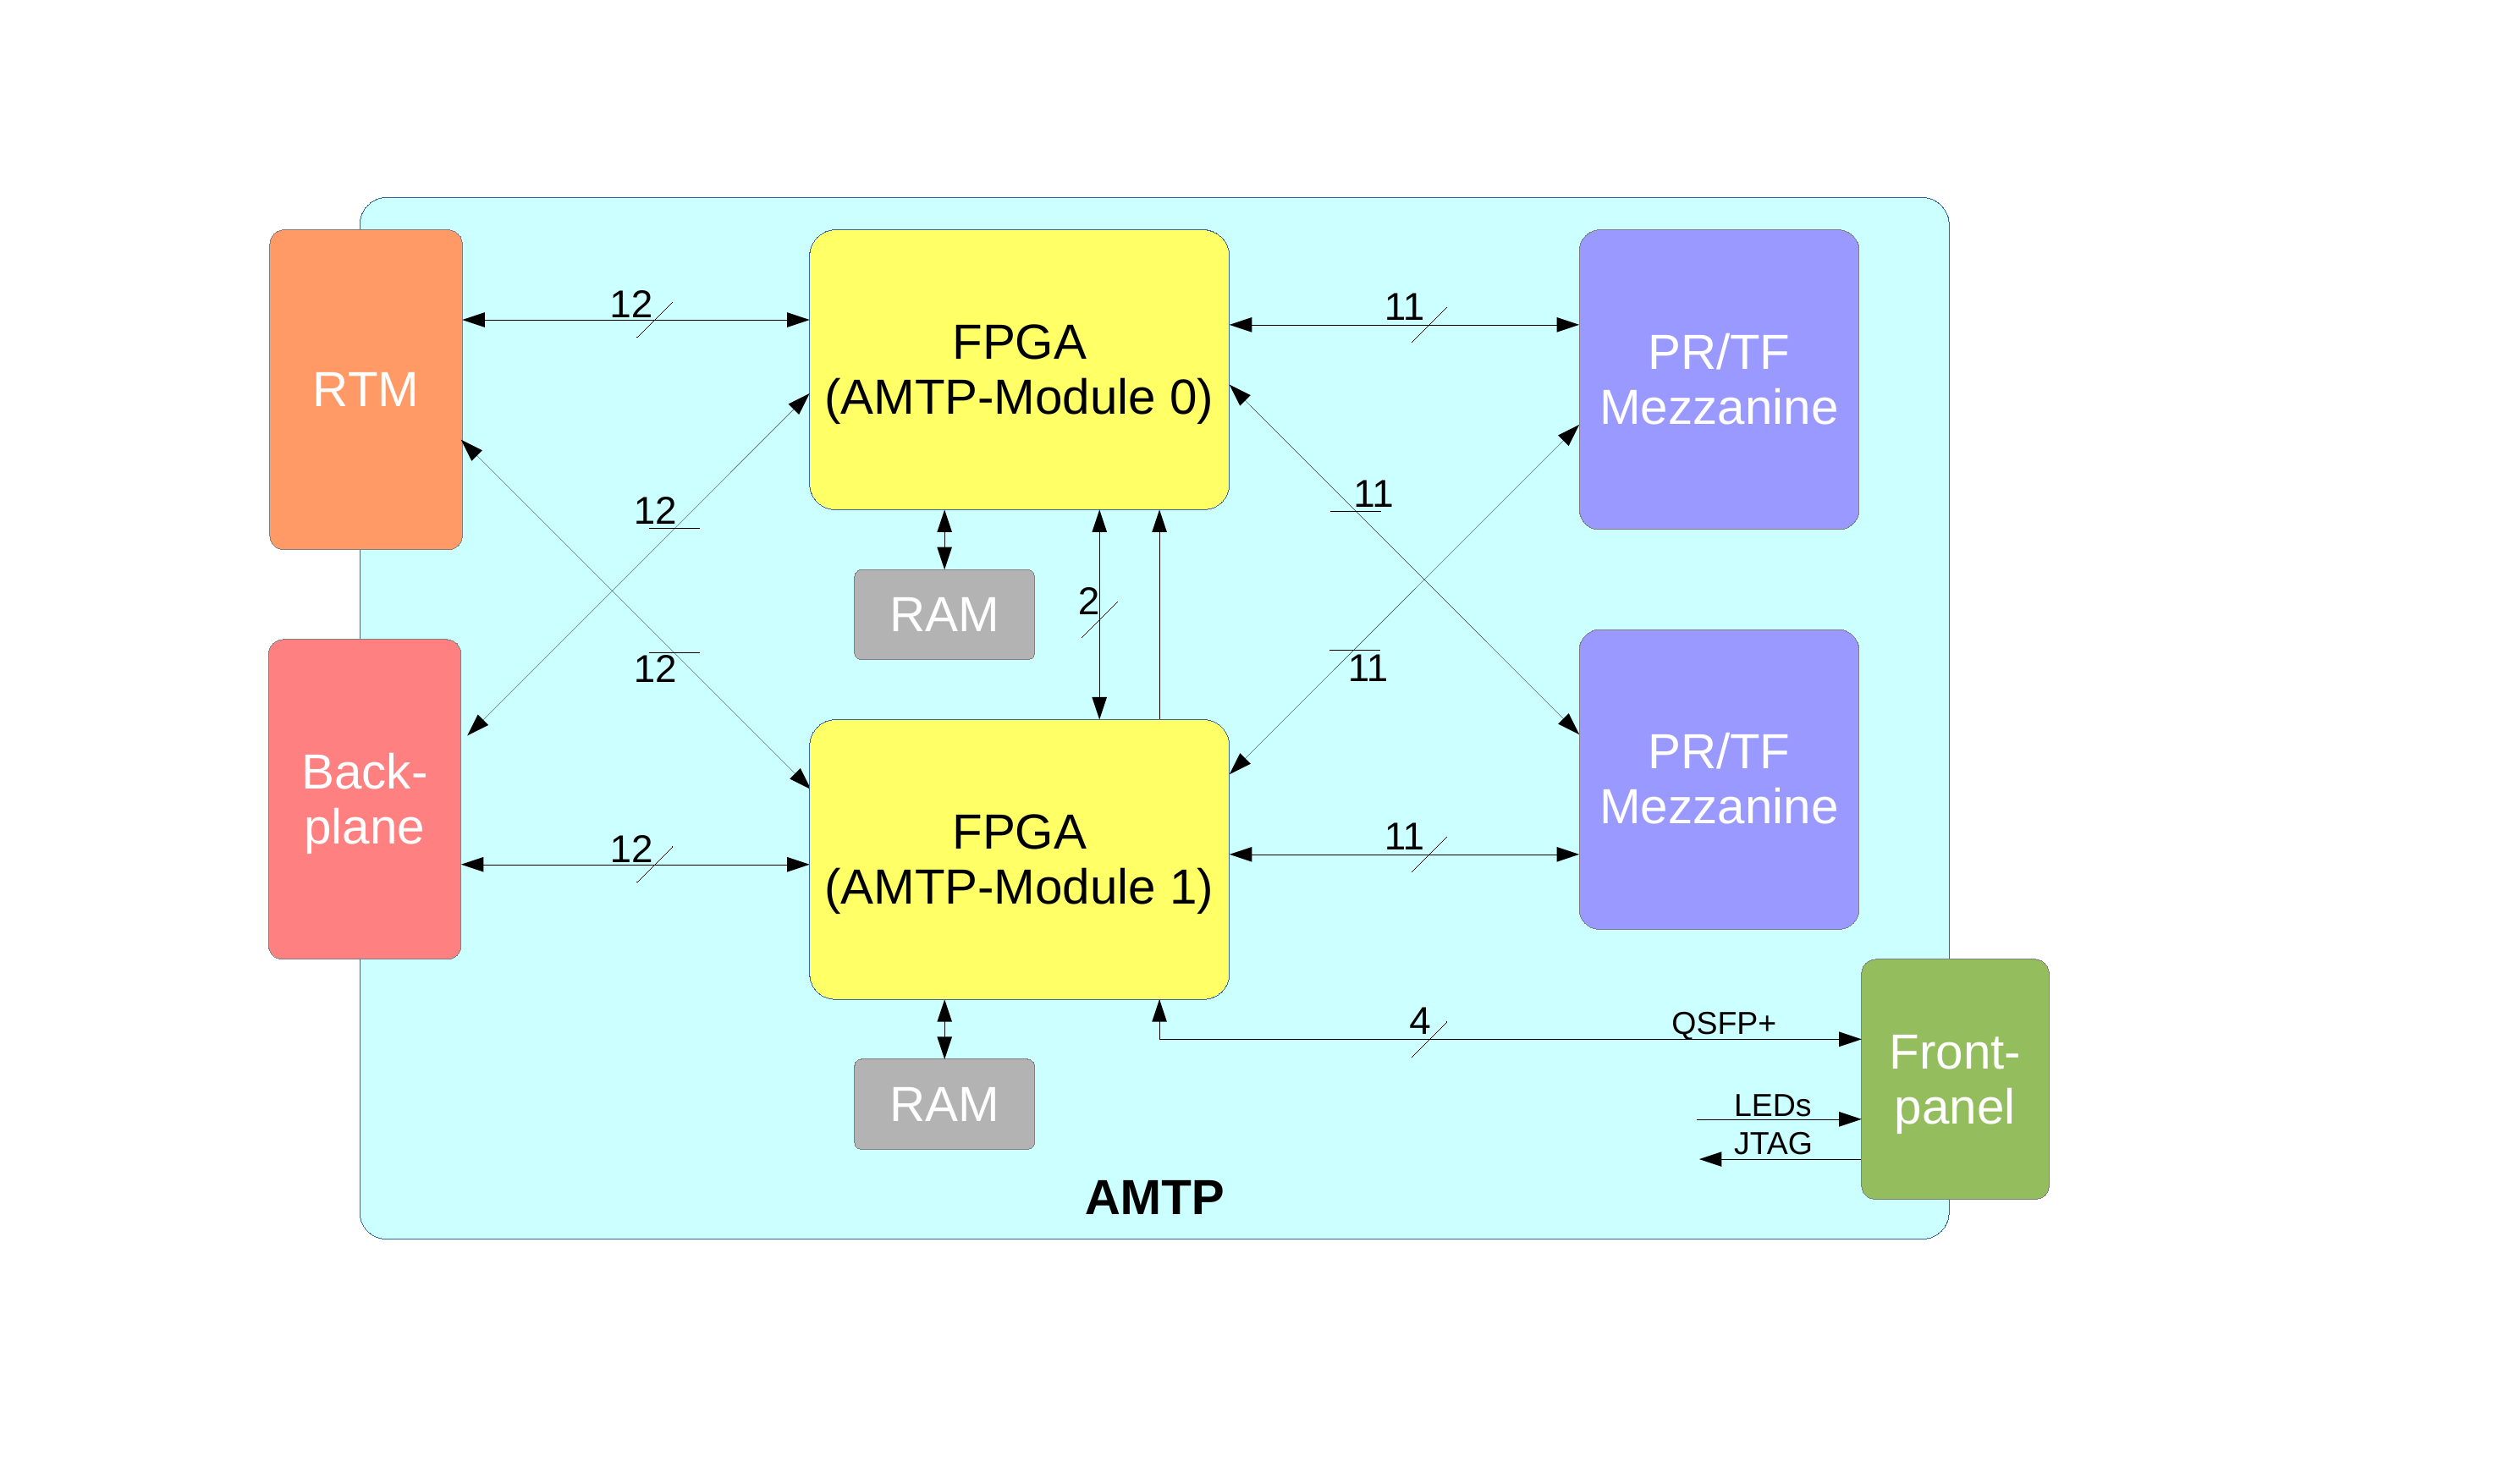

AMTP
RTM
FPGA
(AMTP-Module 0)
PR/TF
Mezzanine
12
11
11
12
RAM
2
PR/TF
Mezzanine
Back-
plane
11
12
FPGA
(AMTP-Module 1)
11
12
Front-
panel
4
QSFP+
RAM
LEDs
JTAG